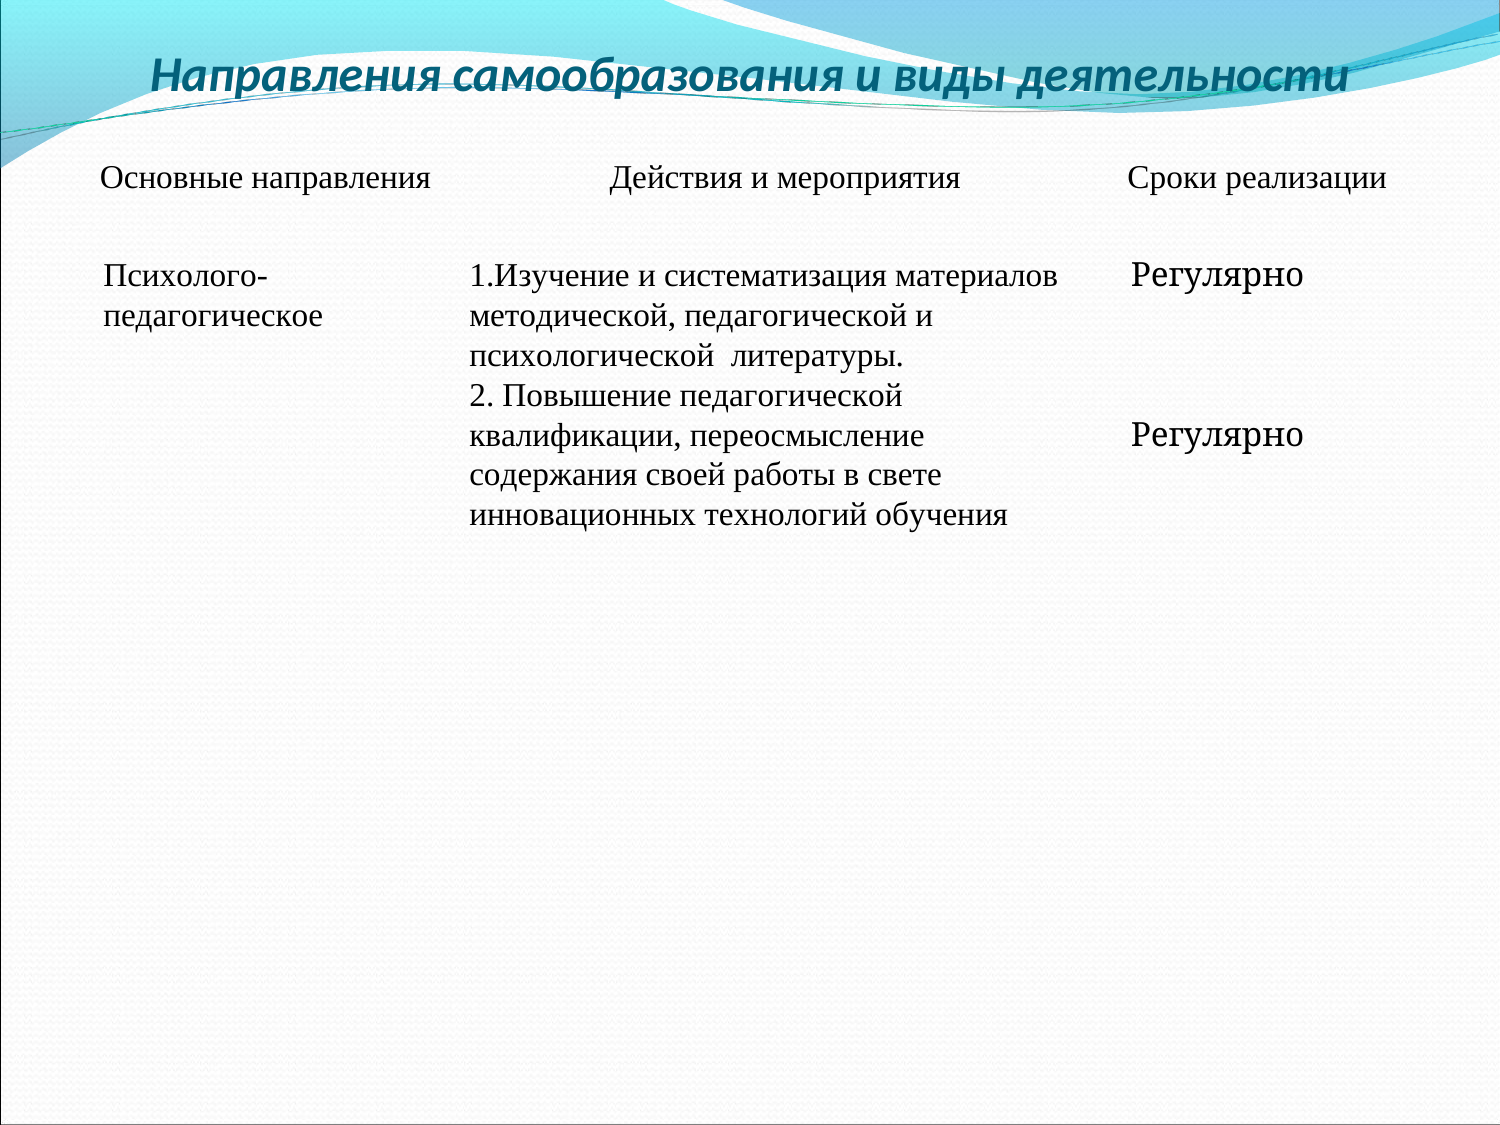

# Направления самообразования и виды деятельности
| Основные направления | Действия и мероприятия | Сроки реализации |
| --- | --- | --- |
| Психолого-педагогическое | 1.Изучение и систематизация материалов методической, педагогической и психологической литературы. 2. Повышение педагогической квалификации, переосмысление содержания своей работы в свете инновационных технологий обучения | Регулярно       Регулярно |